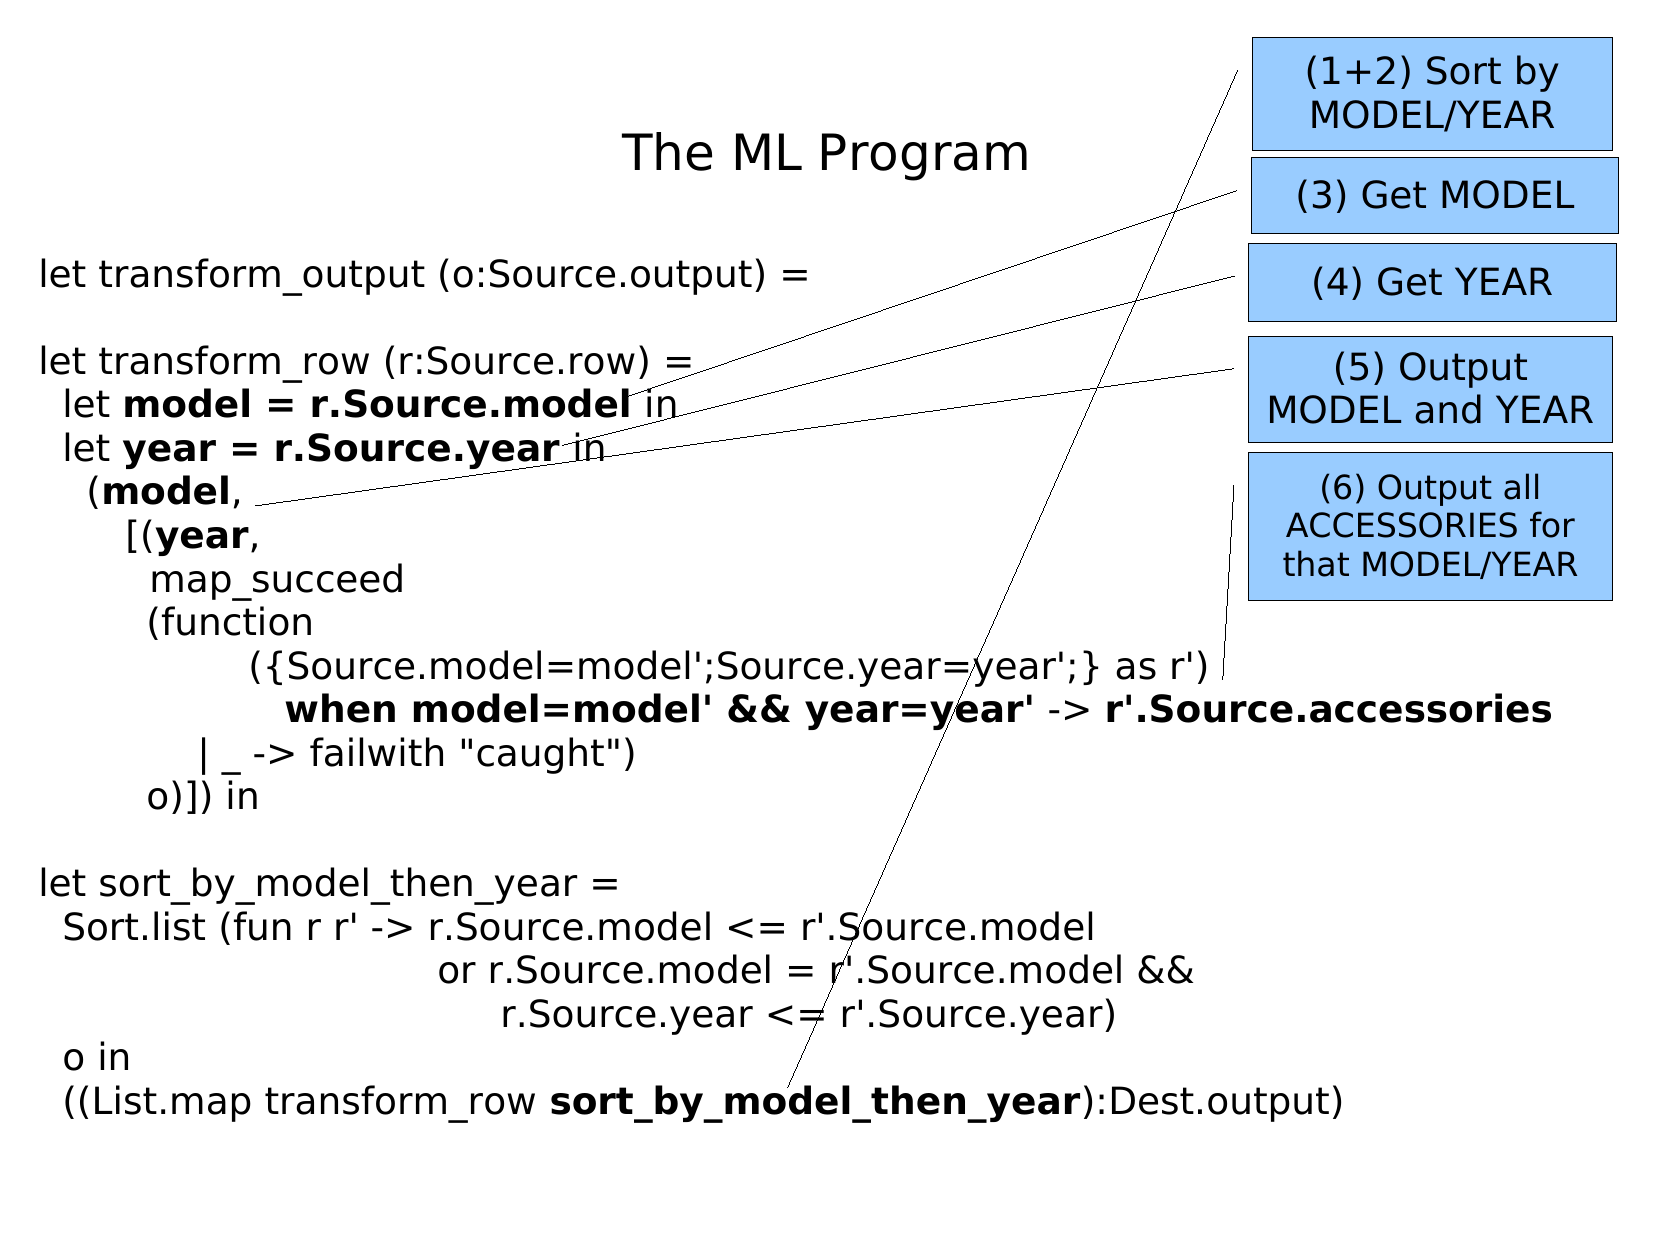

(1+2) Sort by MODEL/YEAR
# The ML Program
(3) Get MODEL
(4) Get YEAR
let transform_output (o:Source.output) =
let transform_row (r:Source.row) =
 let model = r.Source.model in
 let year = r.Source.year in
 (model,
	 [(year,
	 map_succeed
 (function
		 ({Source.model=model';Source.year=year';} as r')
		 when model=model' && year=year' -> r'.Source.accessories
	 | _ -> failwith "caught")
 o)]) in
let sort_by_model_then_year =
 Sort.list (fun r r' -> r.Source.model <= r'.Source.model
					 or r.Source.model = r'.Source.model &&
						 r.Source.year <= r'.Source.year)
 o in
 ((List.map transform_row sort_by_model_then_year):Dest.output)
(5) Output MODEL and YEAR
(6) Output all ACCESSORIES for that MODEL/YEAR